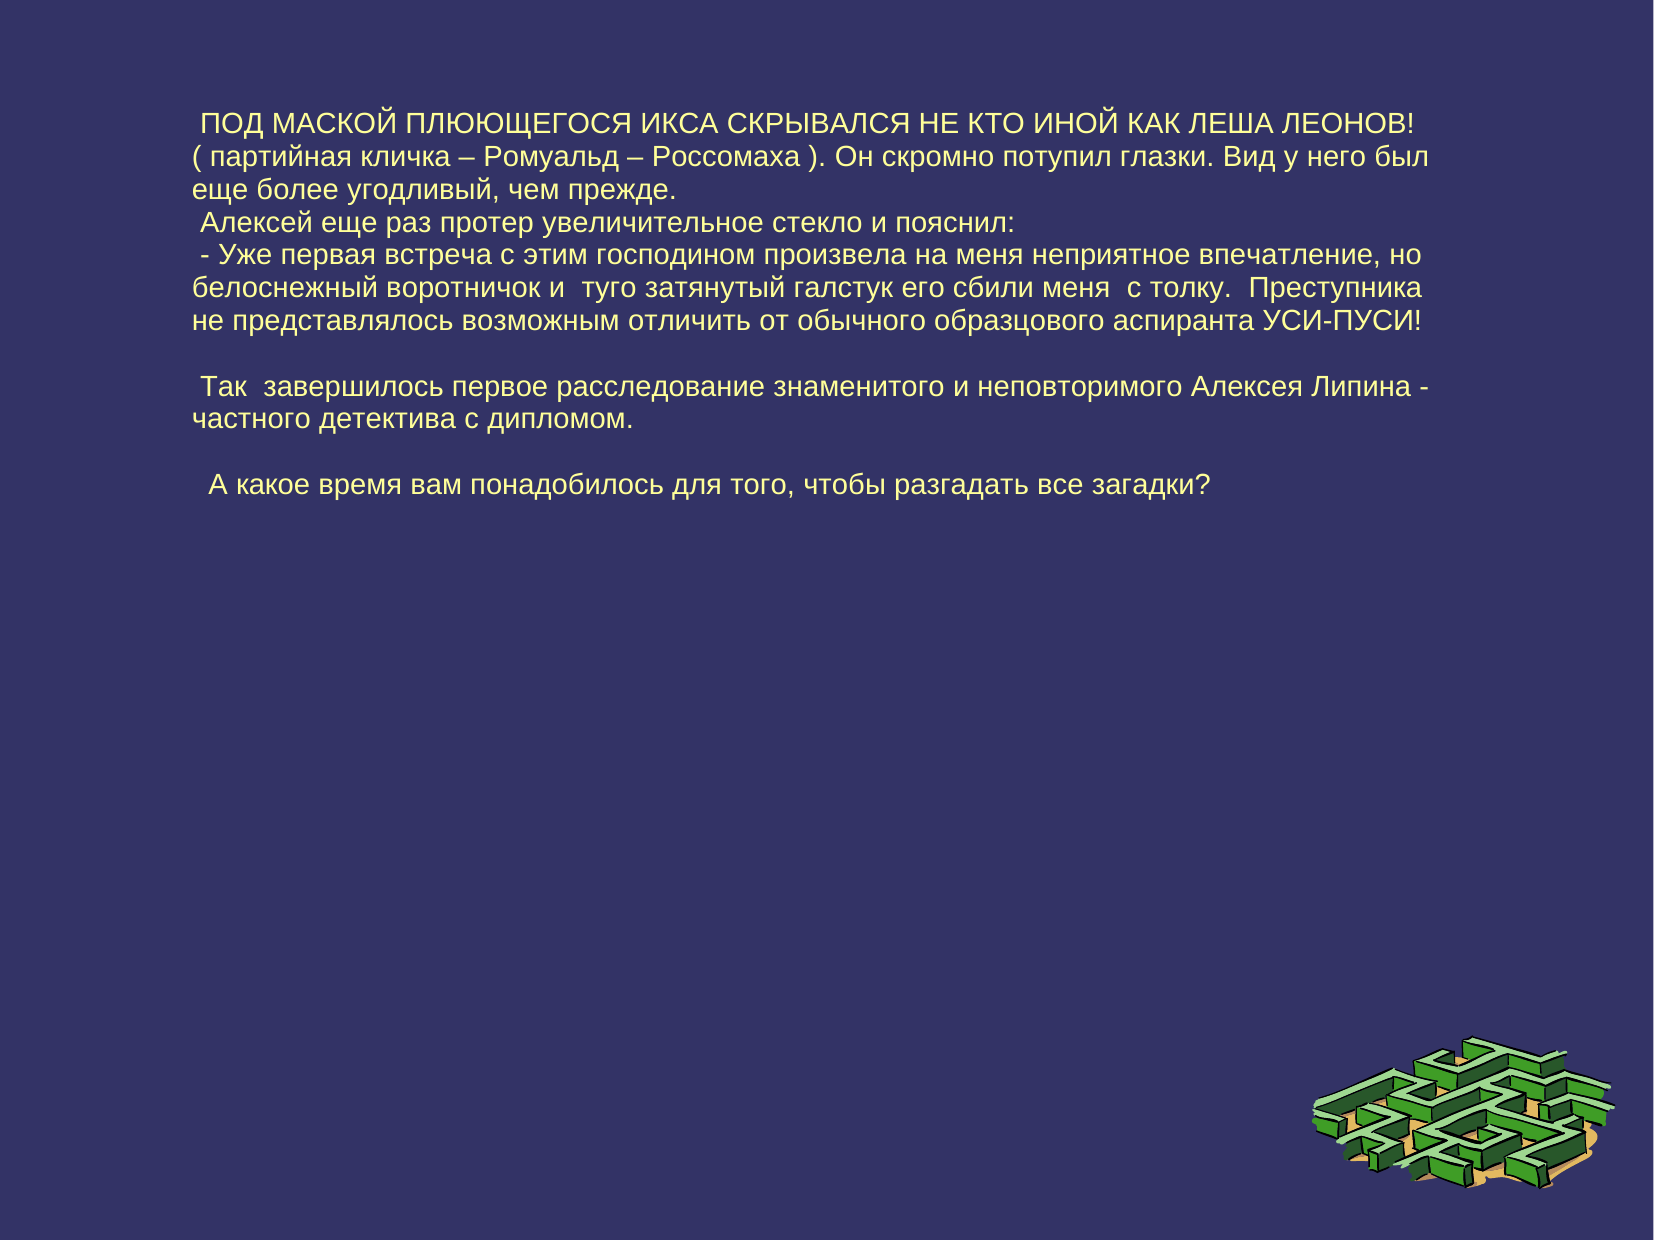

ПОД МАСКОЙ ПЛЮЮЩЕГОСЯ ИКСА СКРЫВАЛСЯ НЕ КТО ИНОЙ КАК ЛЕША ЛЕОНОВ!
( партийная кличка – Ромуальд – Россомаха ). Он скромно потупил глазки. Вид у него был
еще более угодливый, чем прежде.
 Алексей еще раз протер увеличительное стекло и пояснил:
 - Уже первая встреча с этим господином произвела на меня неприятное впечатление, но белоснежный воротничок и туго затянутый галстук его сбили меня с толку. Преступника
не представлялось возможным отличить от обычного образцового аспиранта УСИ-ПУСИ!
 Так завершилось первое расследование знаменитого и неповторимого Алексея Липина -
частного детектива с дипломом.
 А какое время вам понадобилось для того, чтобы разгадать все загадки?